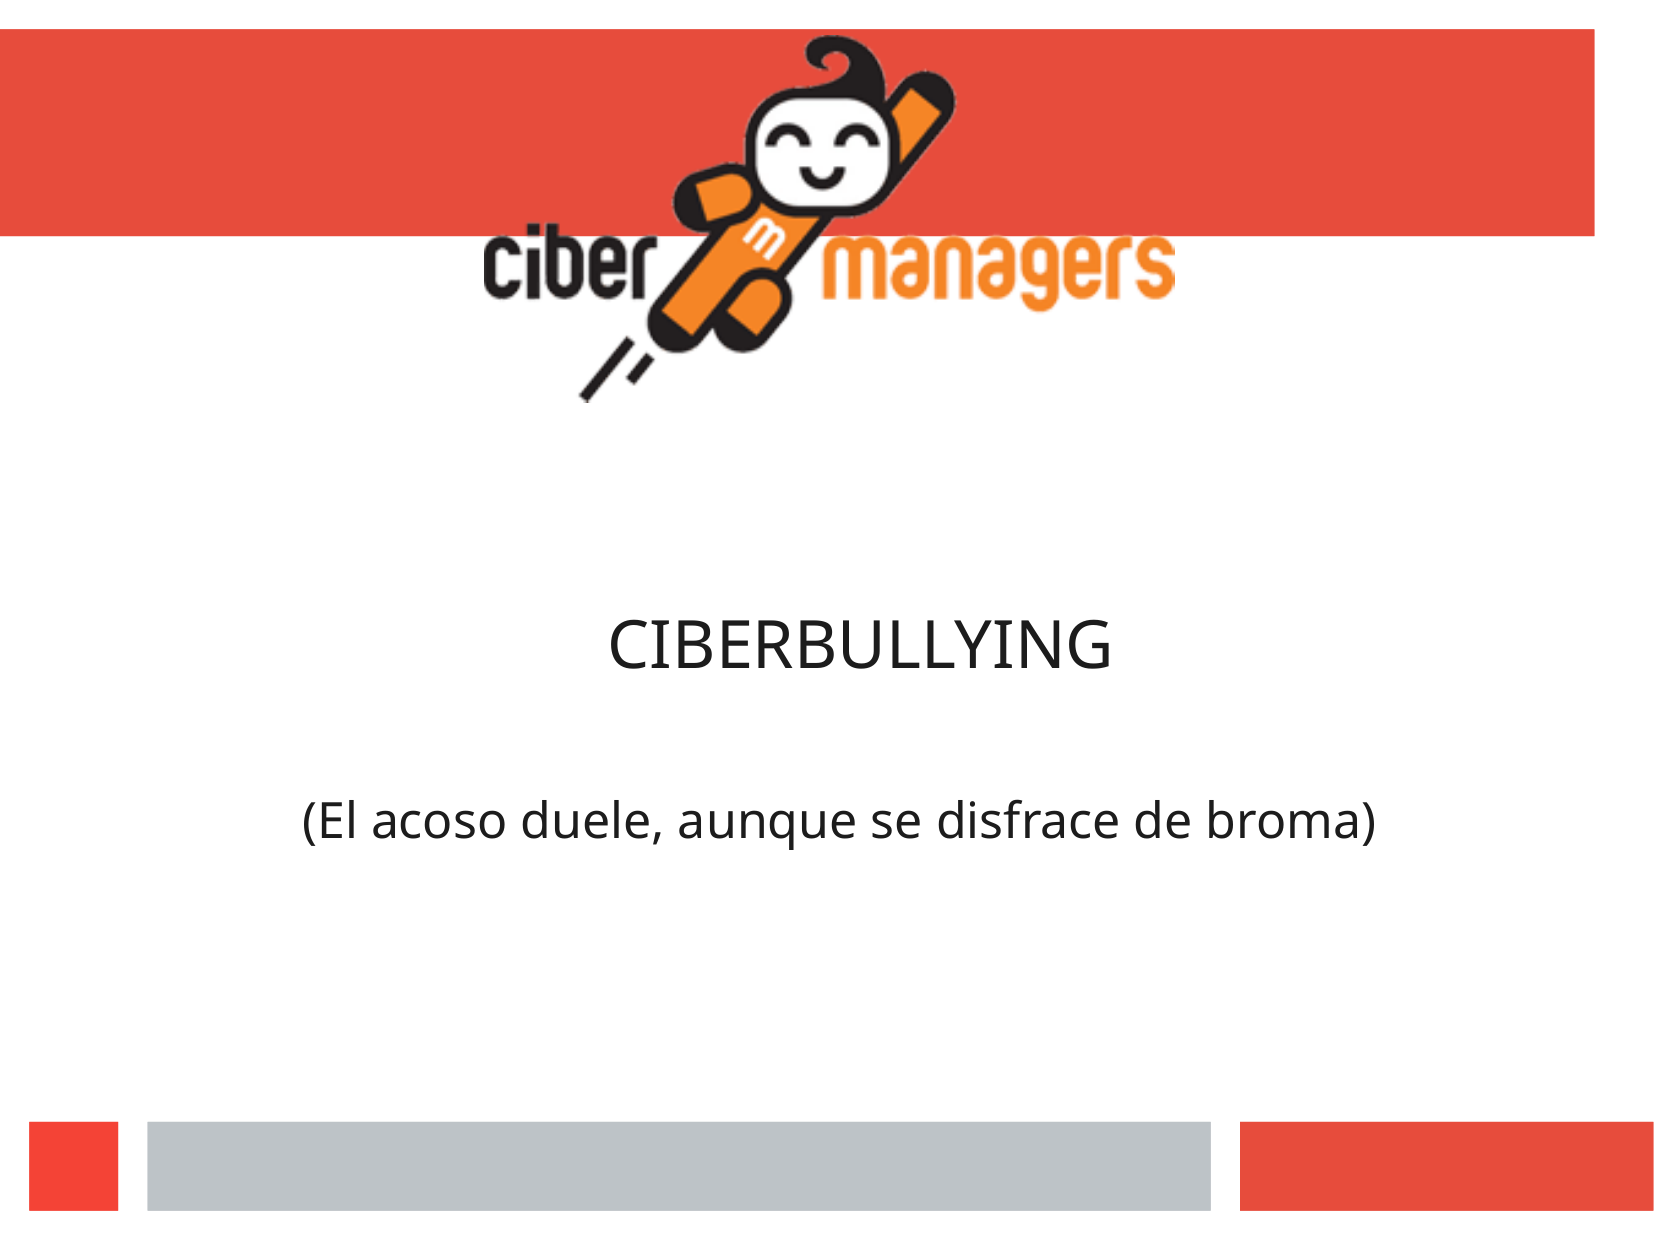

#
 CIBERBULLYING
 (El acoso duele, aunque se disfrace de broma)